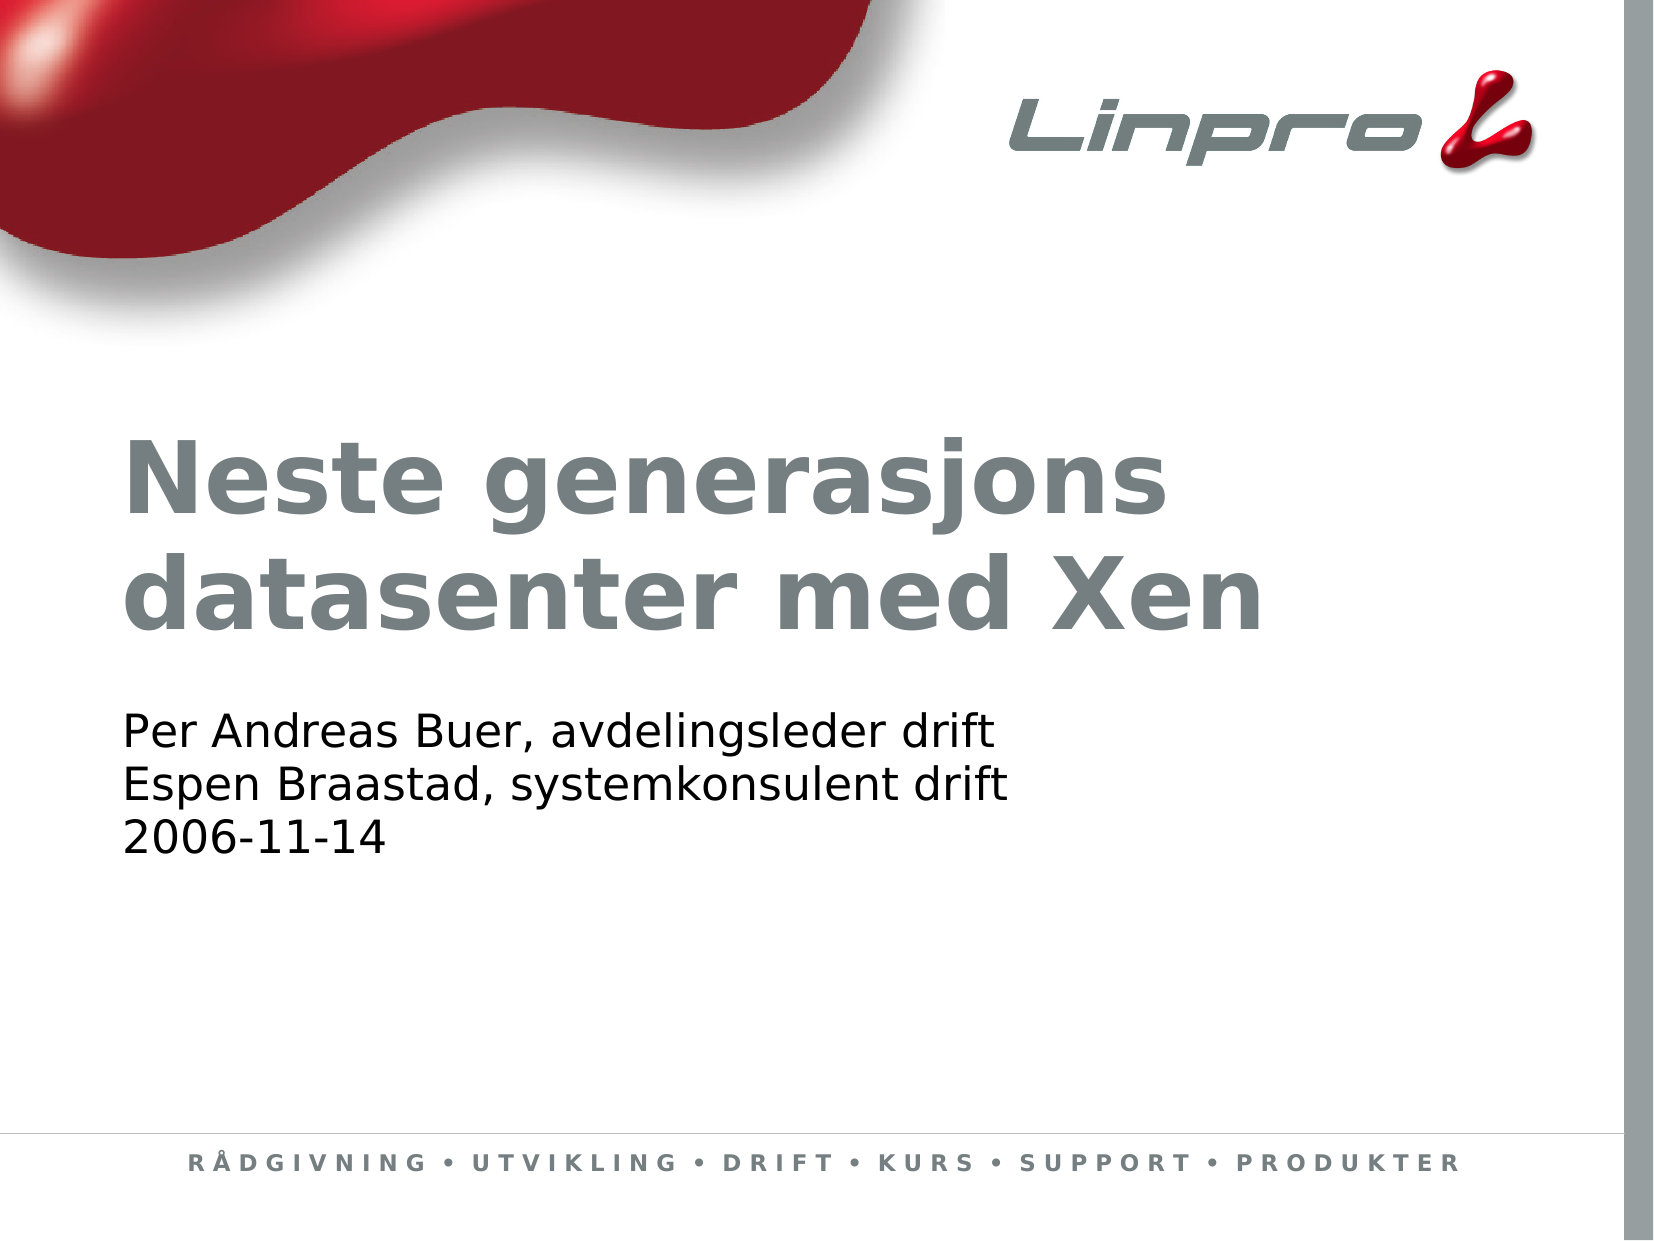

Neste generasjons
datasenter med Xen
Per Andreas Buer, avdelingsleder drift
Espen Braastad, systemkonsulent drift
2006-11-14